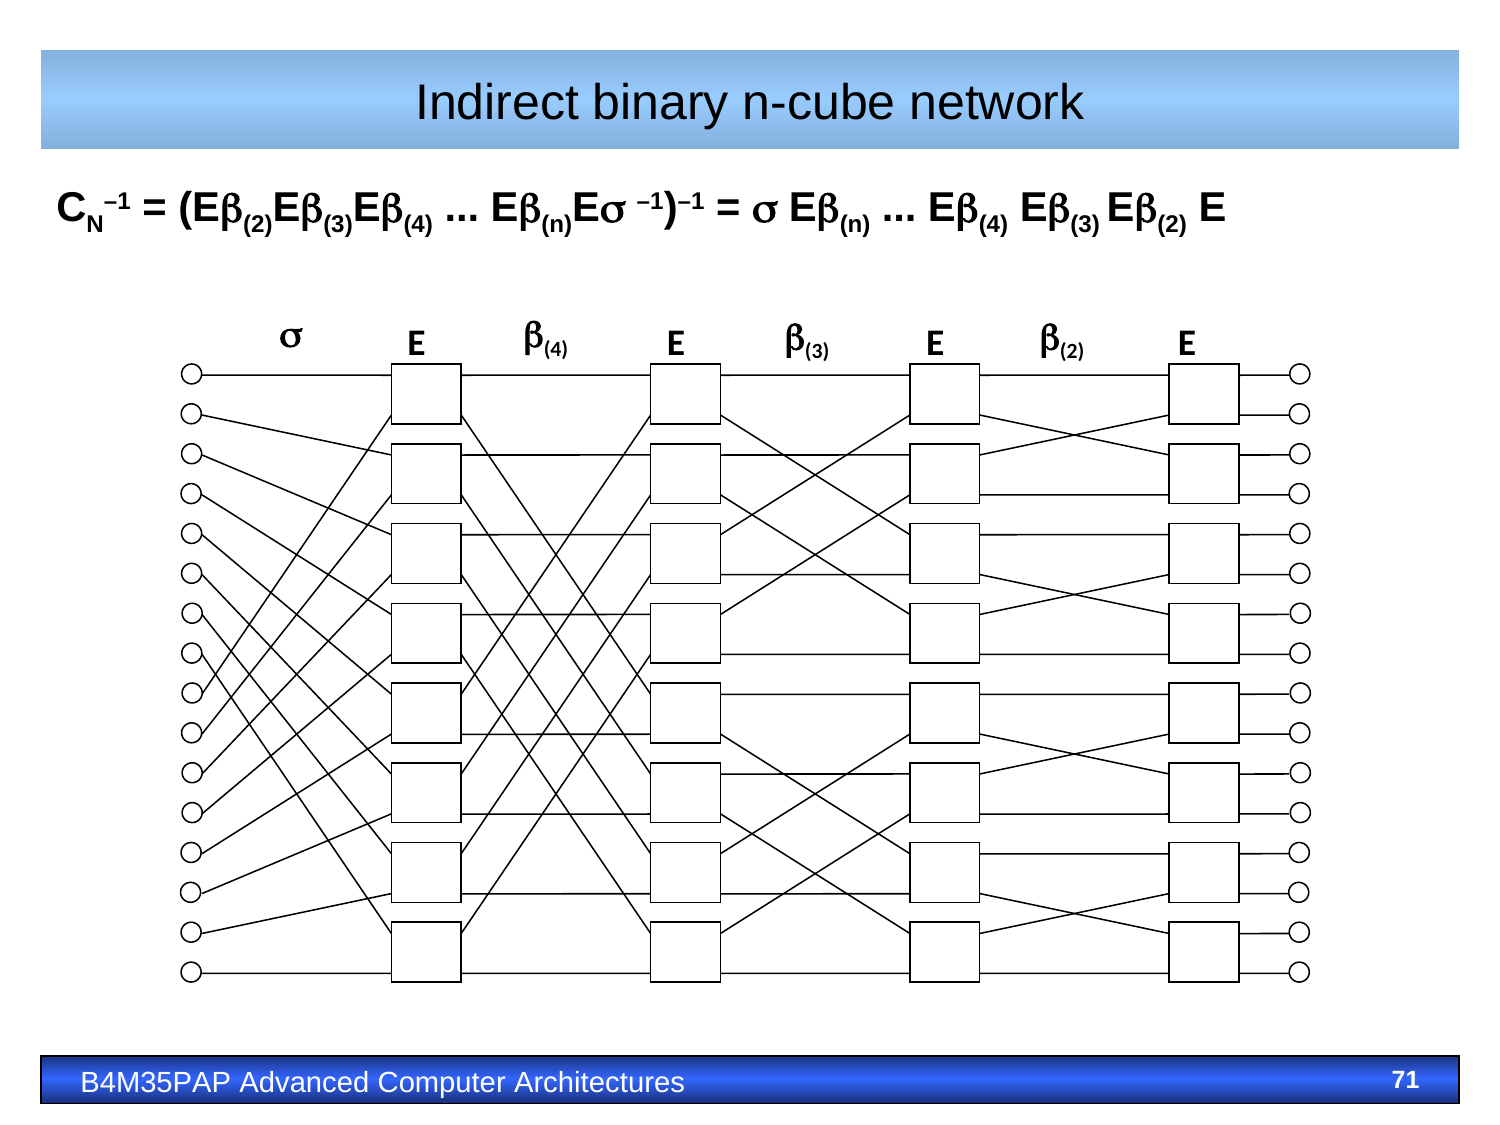

# Indirect binary n-cube network
CN–1 = (E(2)E(3)E(4) ... E(n)E –1)–1 =  E(n) ... E(4) E(3) E(2) E

(4)
(3)
(2)
E
E
E
E